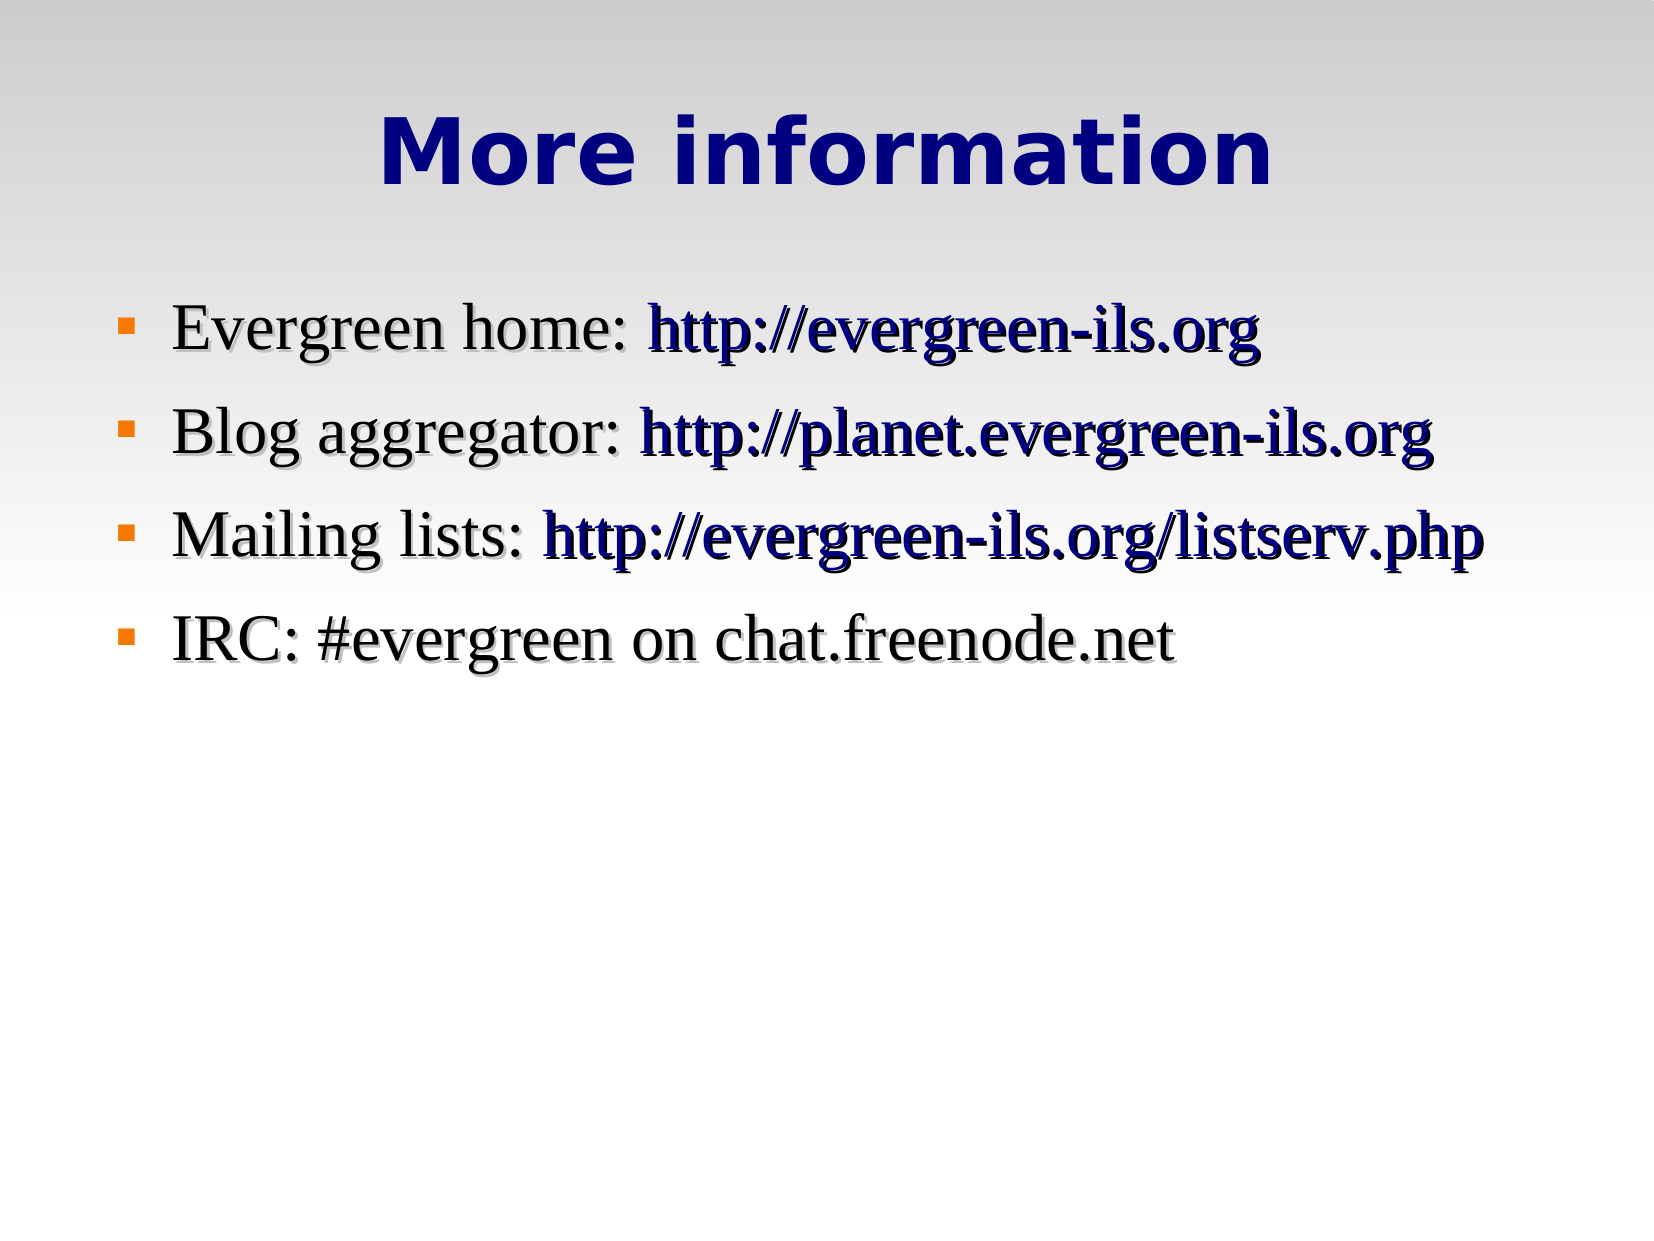

# More information
Evergreen home: http://evergreen-ils.org
Blog aggregator: http://planet.evergreen-ils.org
Mailing lists: http://evergreen-ils.org/listserv.php
IRC: #evergreen on chat.freenode.net